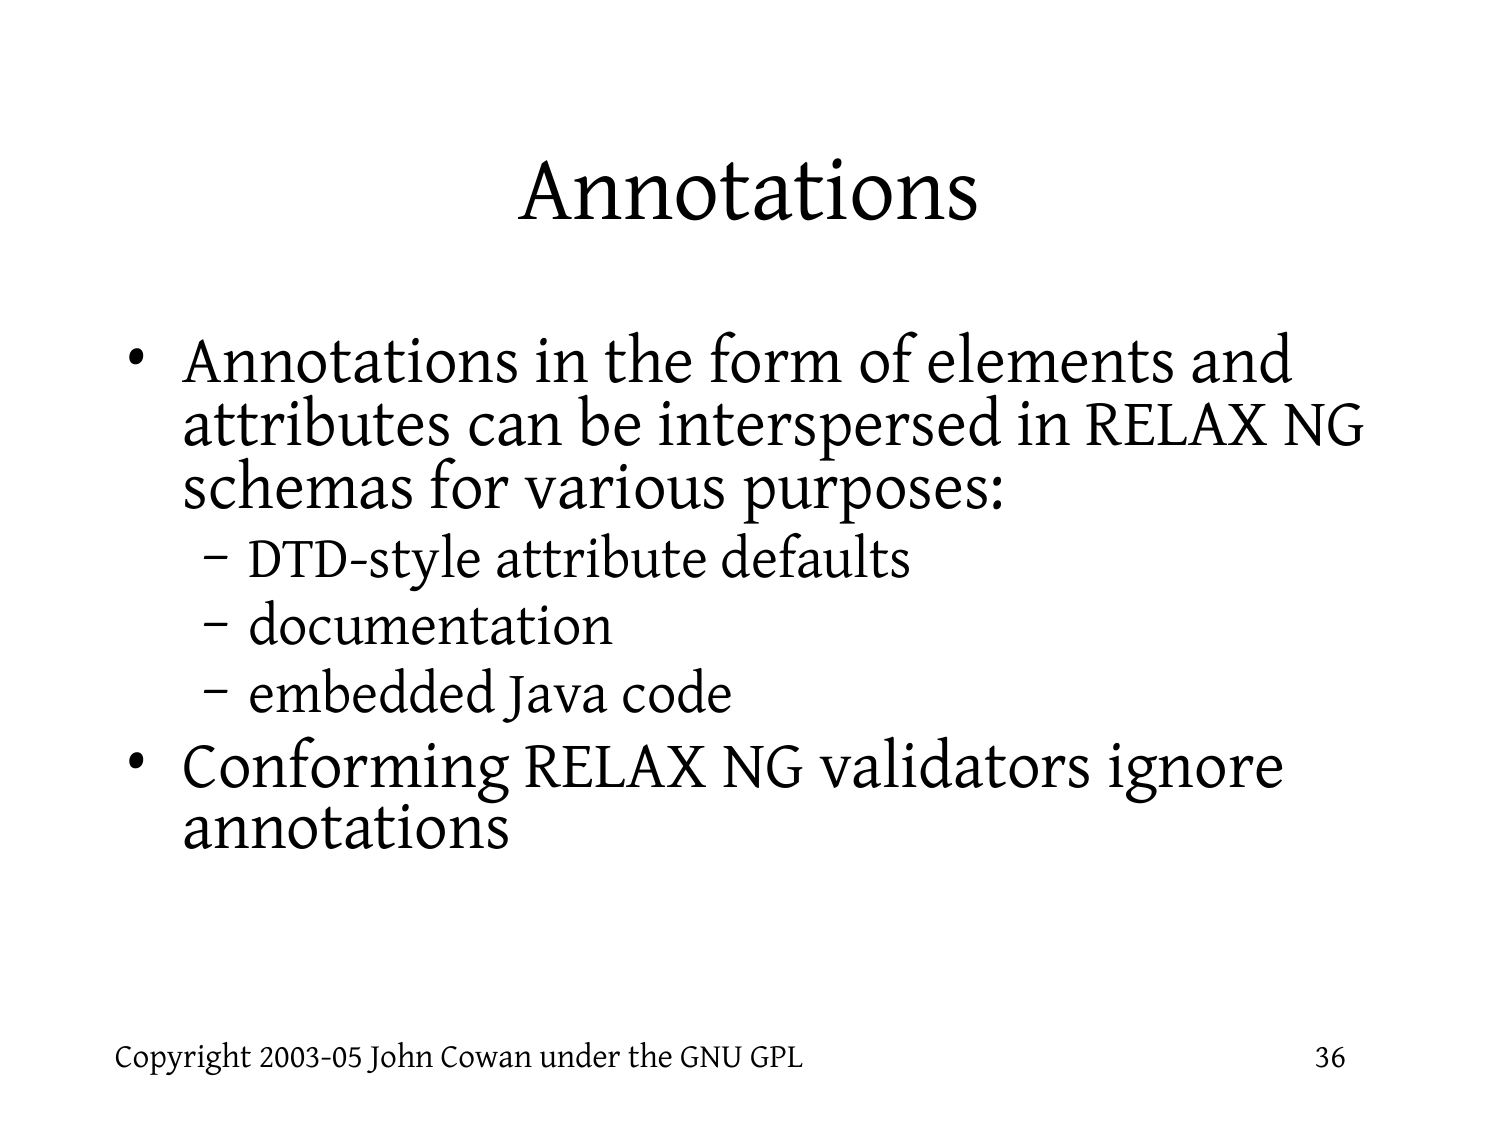

# Annotations
Annotations in the form of elements and attributes can be interspersed in RELAX NG schemas for various purposes:
DTD-style attribute defaults
documentation
embedded Java code
Conforming RELAX NG validators ignore annotations